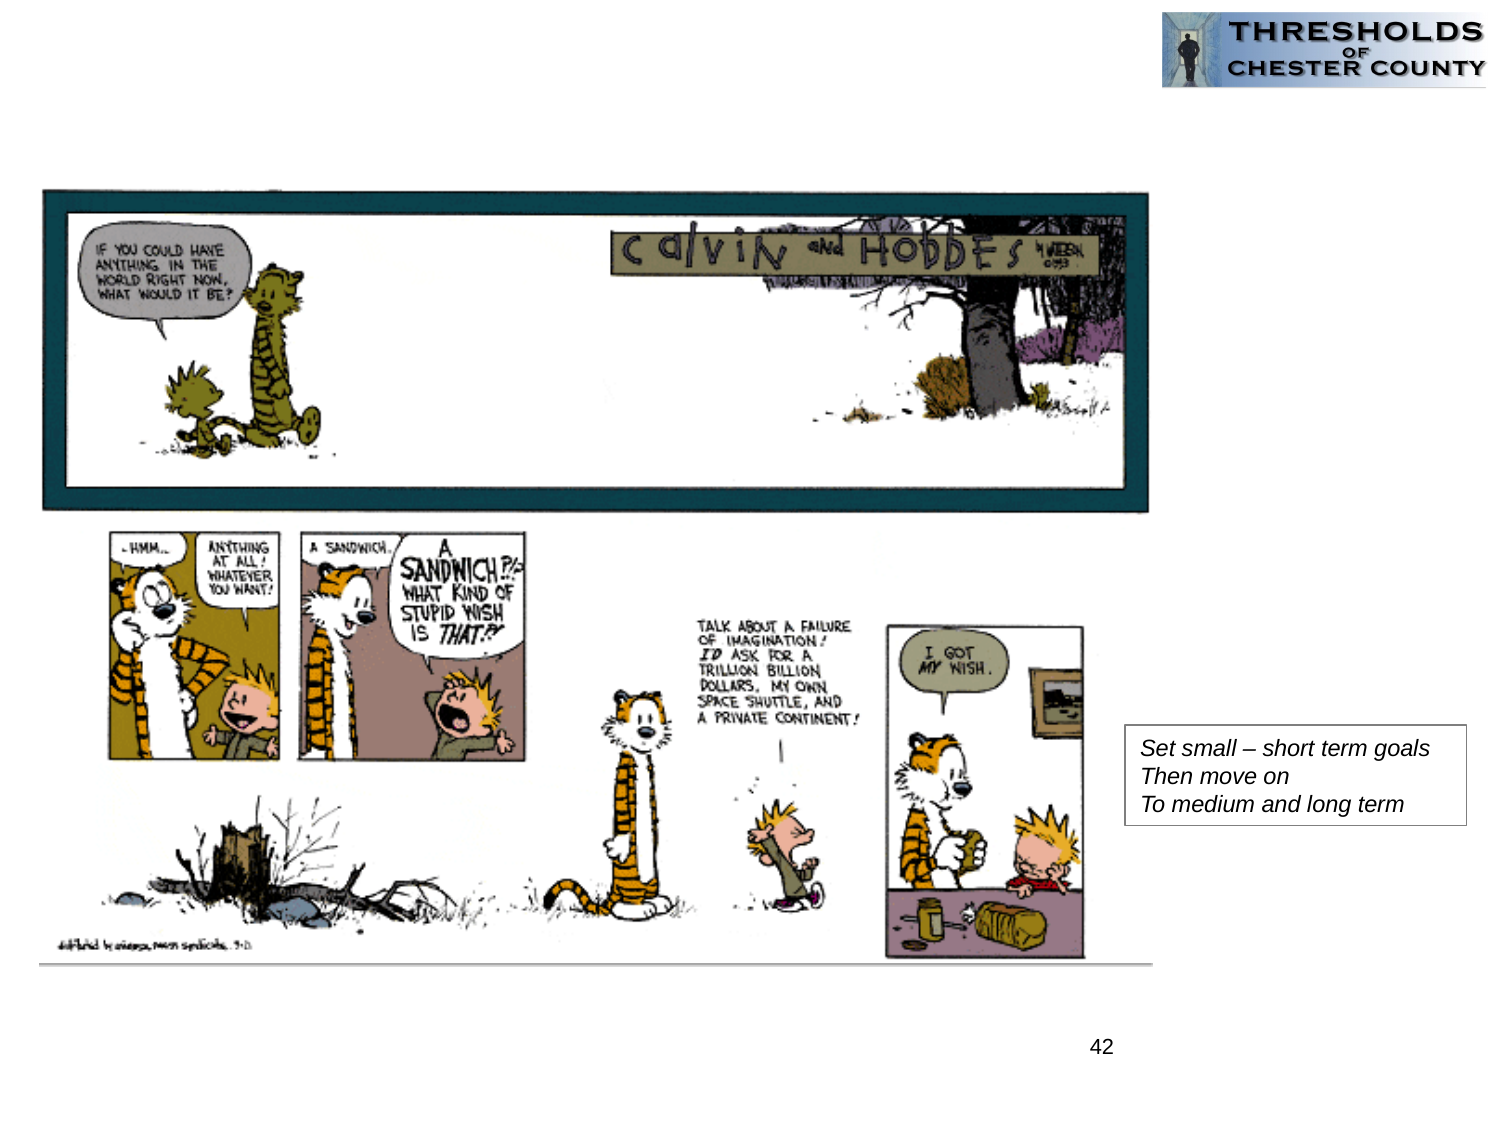

Set small – short term goals
Then move on
To medium and long term
28